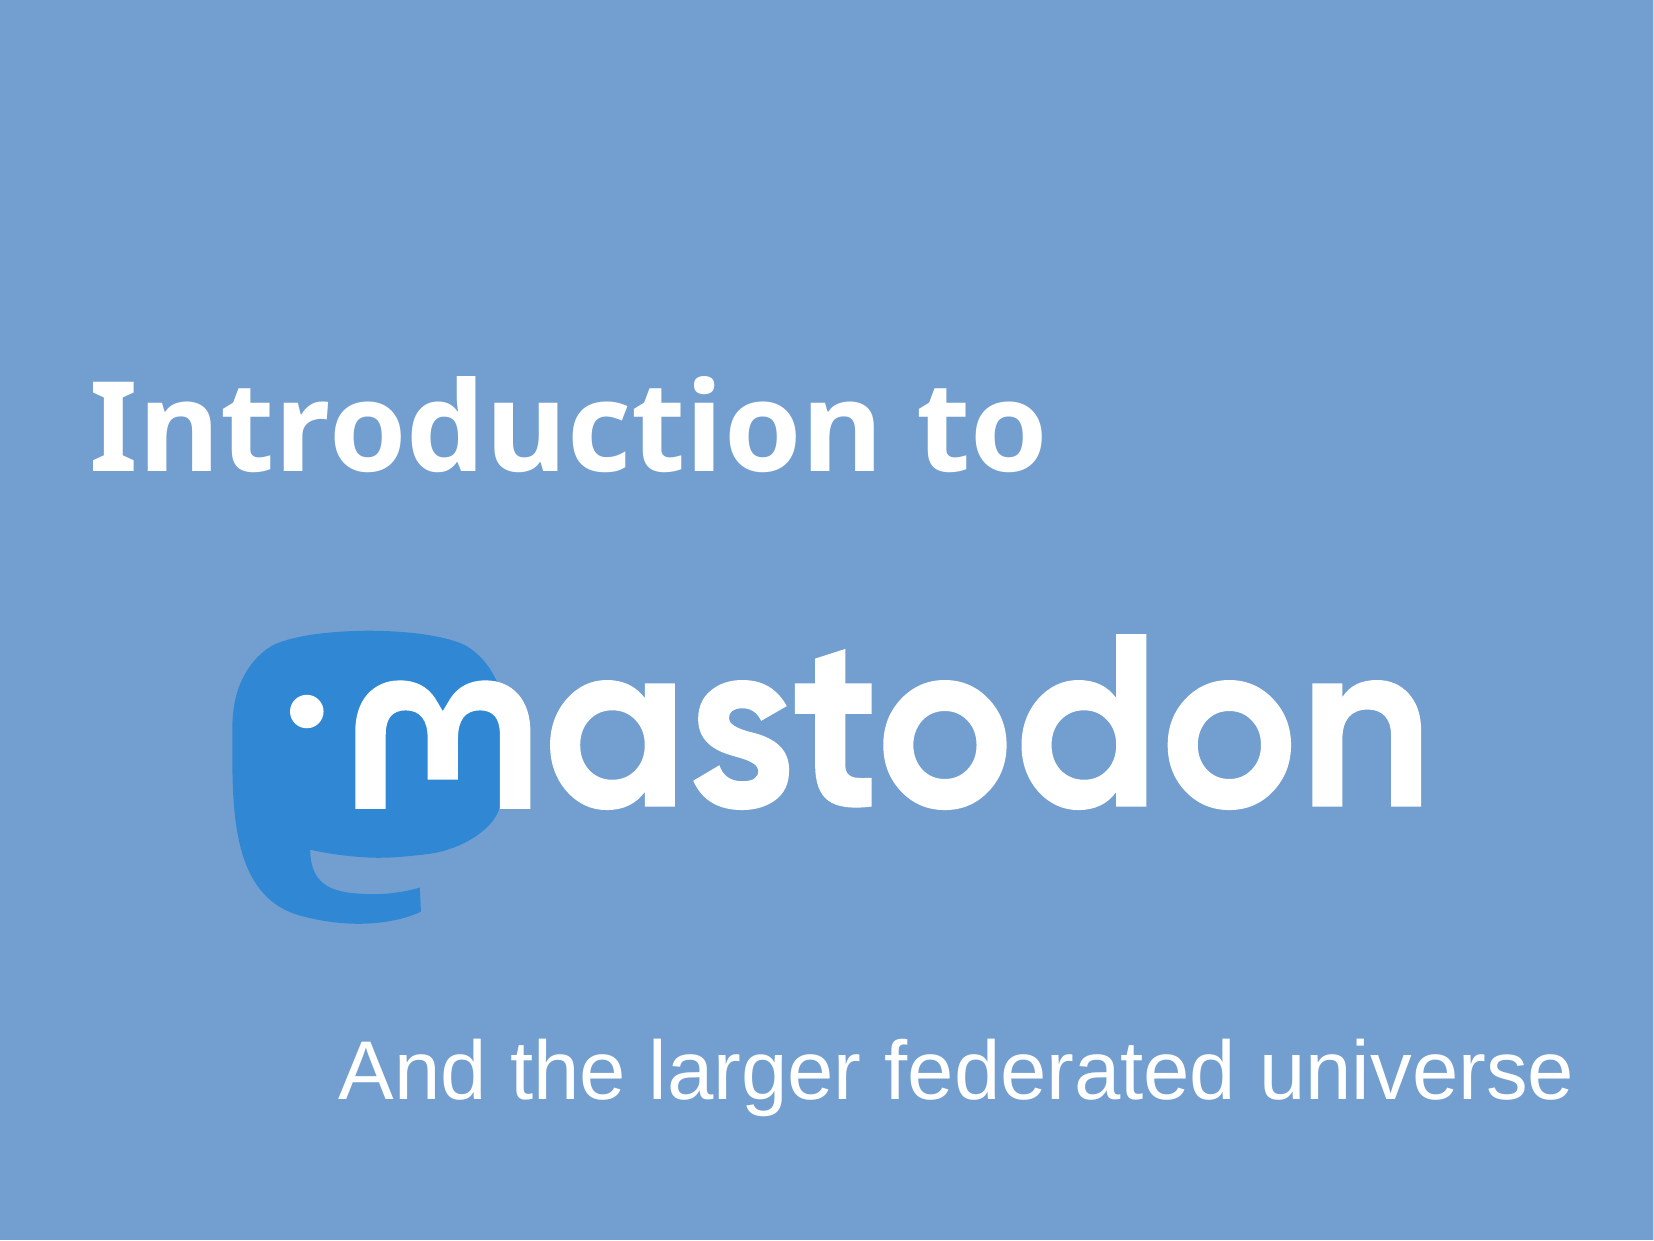

Introduction to
And the larger federated universe